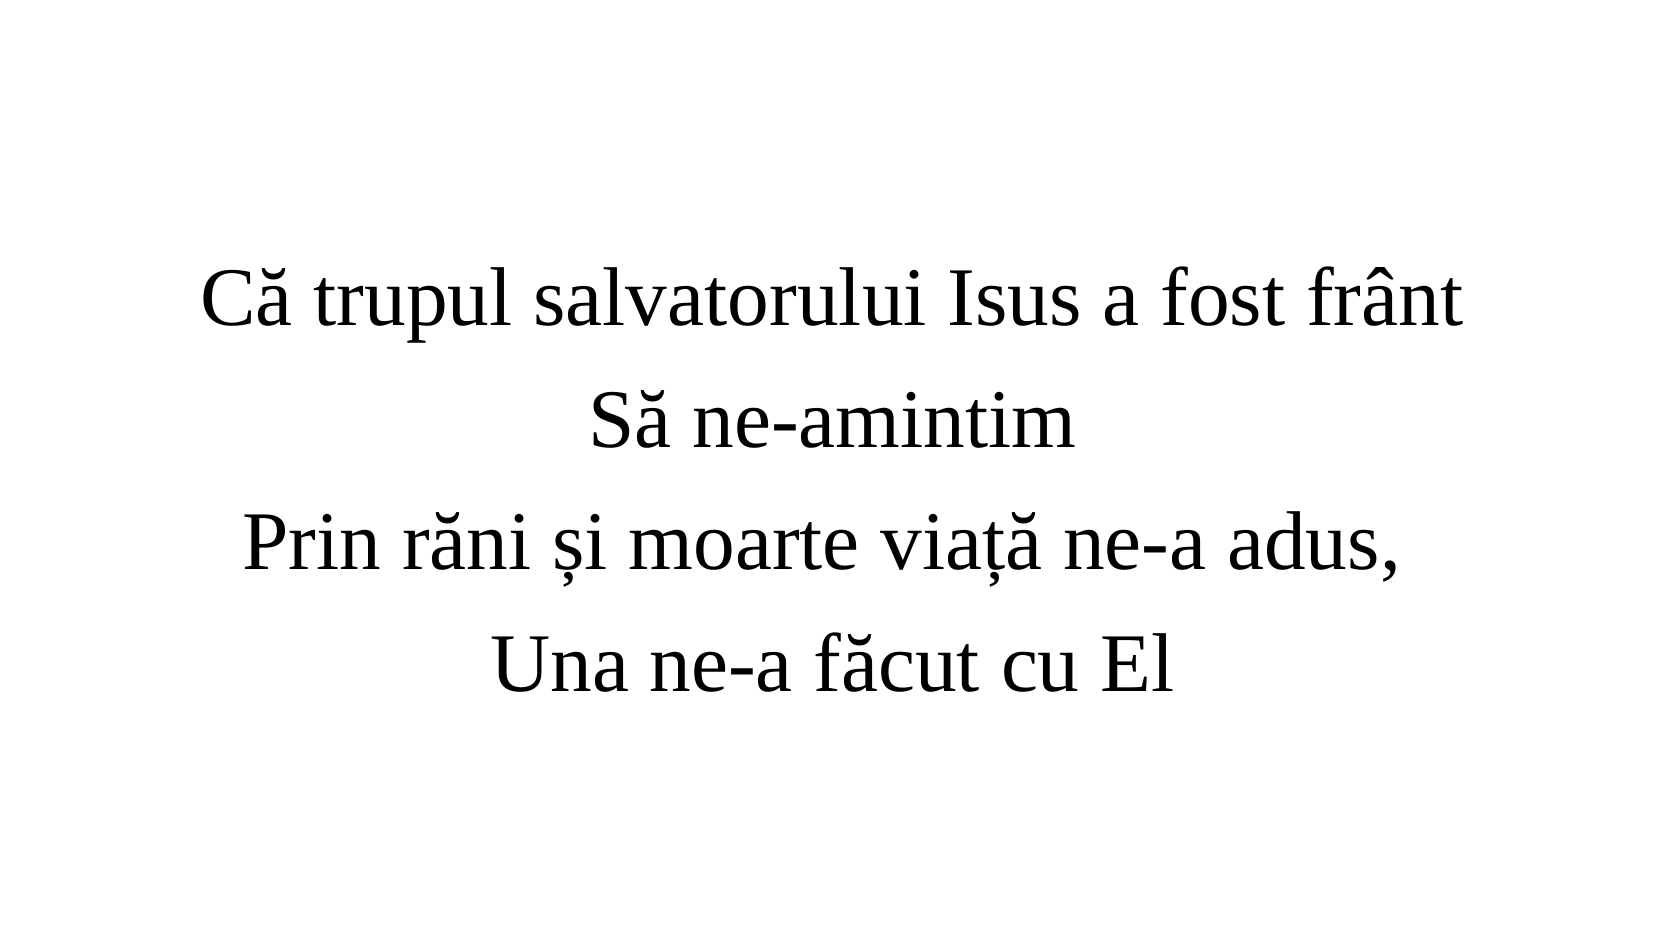

# Că trupul salvatorului Isus a fost frânt
Să ne-amintim
Prin răni și moarte viață ne-a adus,
Una ne-a făcut cu El